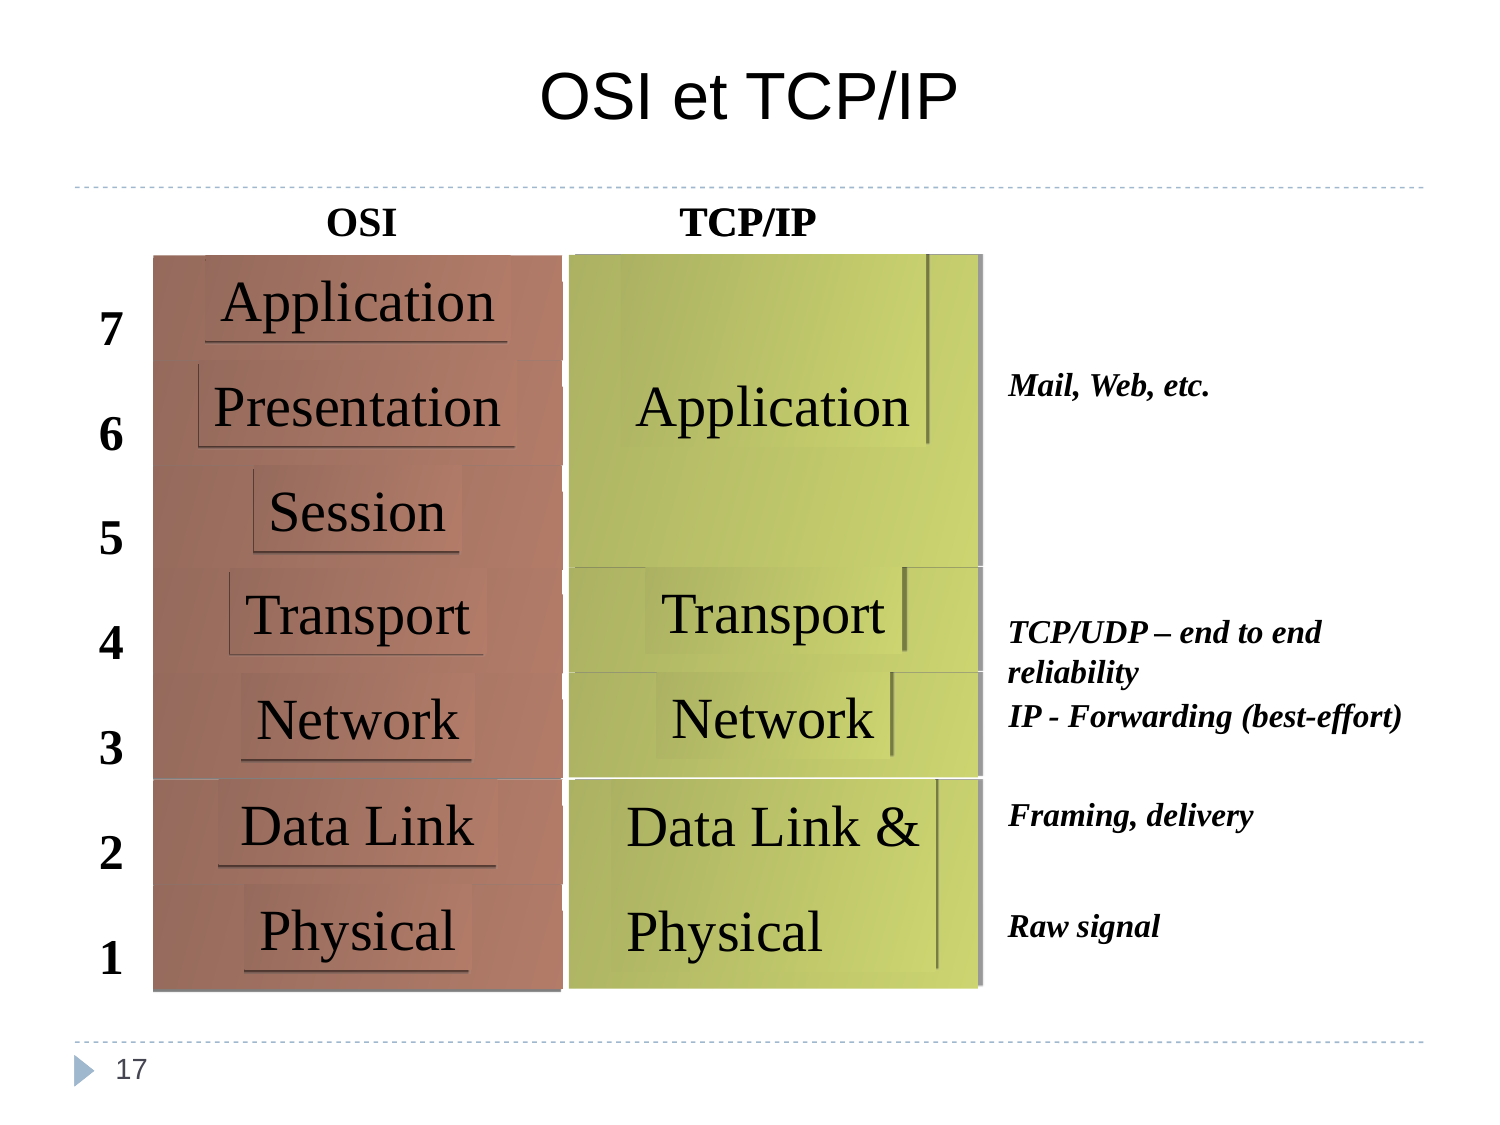

OSI et TCP/IP
OSI
TCP/IP
TCP/IP
Application
Application
Presentation
Session
Transport
Network
Data Link
Physical
7
6
5
4
3
2
1
Mail, Web, etc.
Transport
TCP/UDP – end to end reliability
Network
IP - Forwarding (best-effort)‏
Data Link &
Physical
Framing, delivery
Raw signal
16